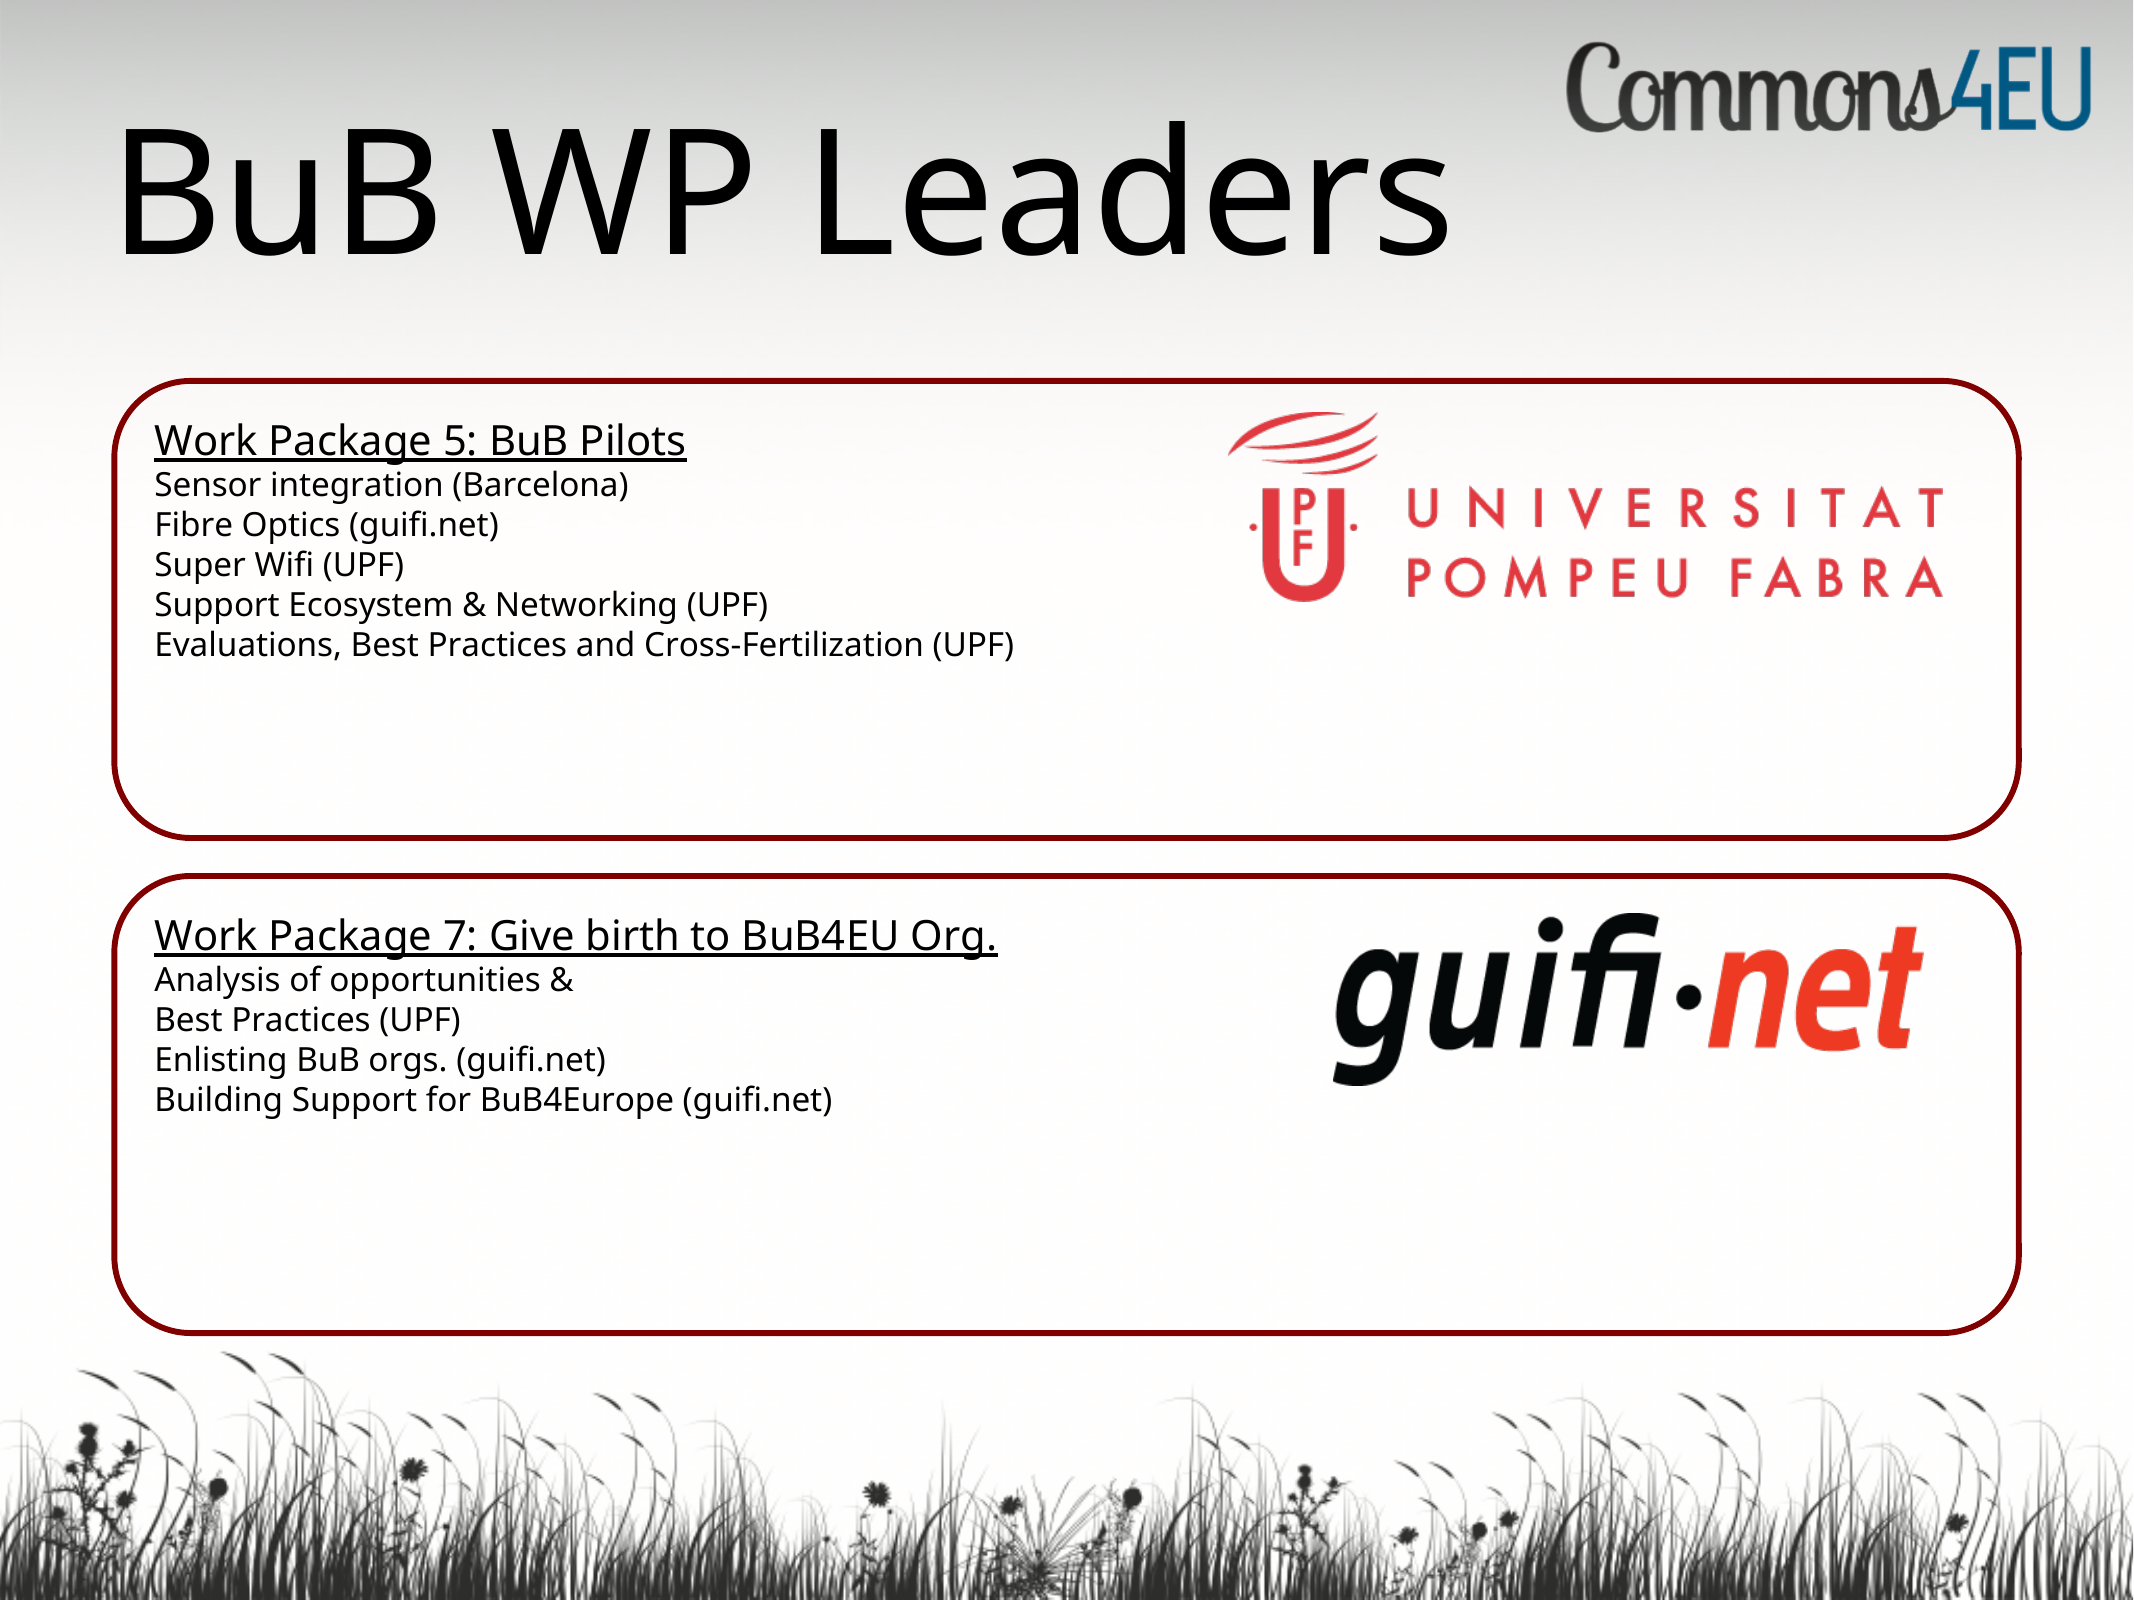

# BuB WP Leaders
Work Package 5: BuB Pilots
Sensor integration (Barcelona)
Fibre Optics (guifi.net)
Super Wifi (UPF)
Support Ecosystem & Networking (UPF)
Evaluations, Best Practices and Cross-Fertilization (UPF)
Work Package 7: Give birth to BuB4EU Org.
Analysis of opportunities &
Best Practices (UPF)
Enlisting BuB orgs. (guifi.net)
Building Support for BuB4Europe (guifi.net)